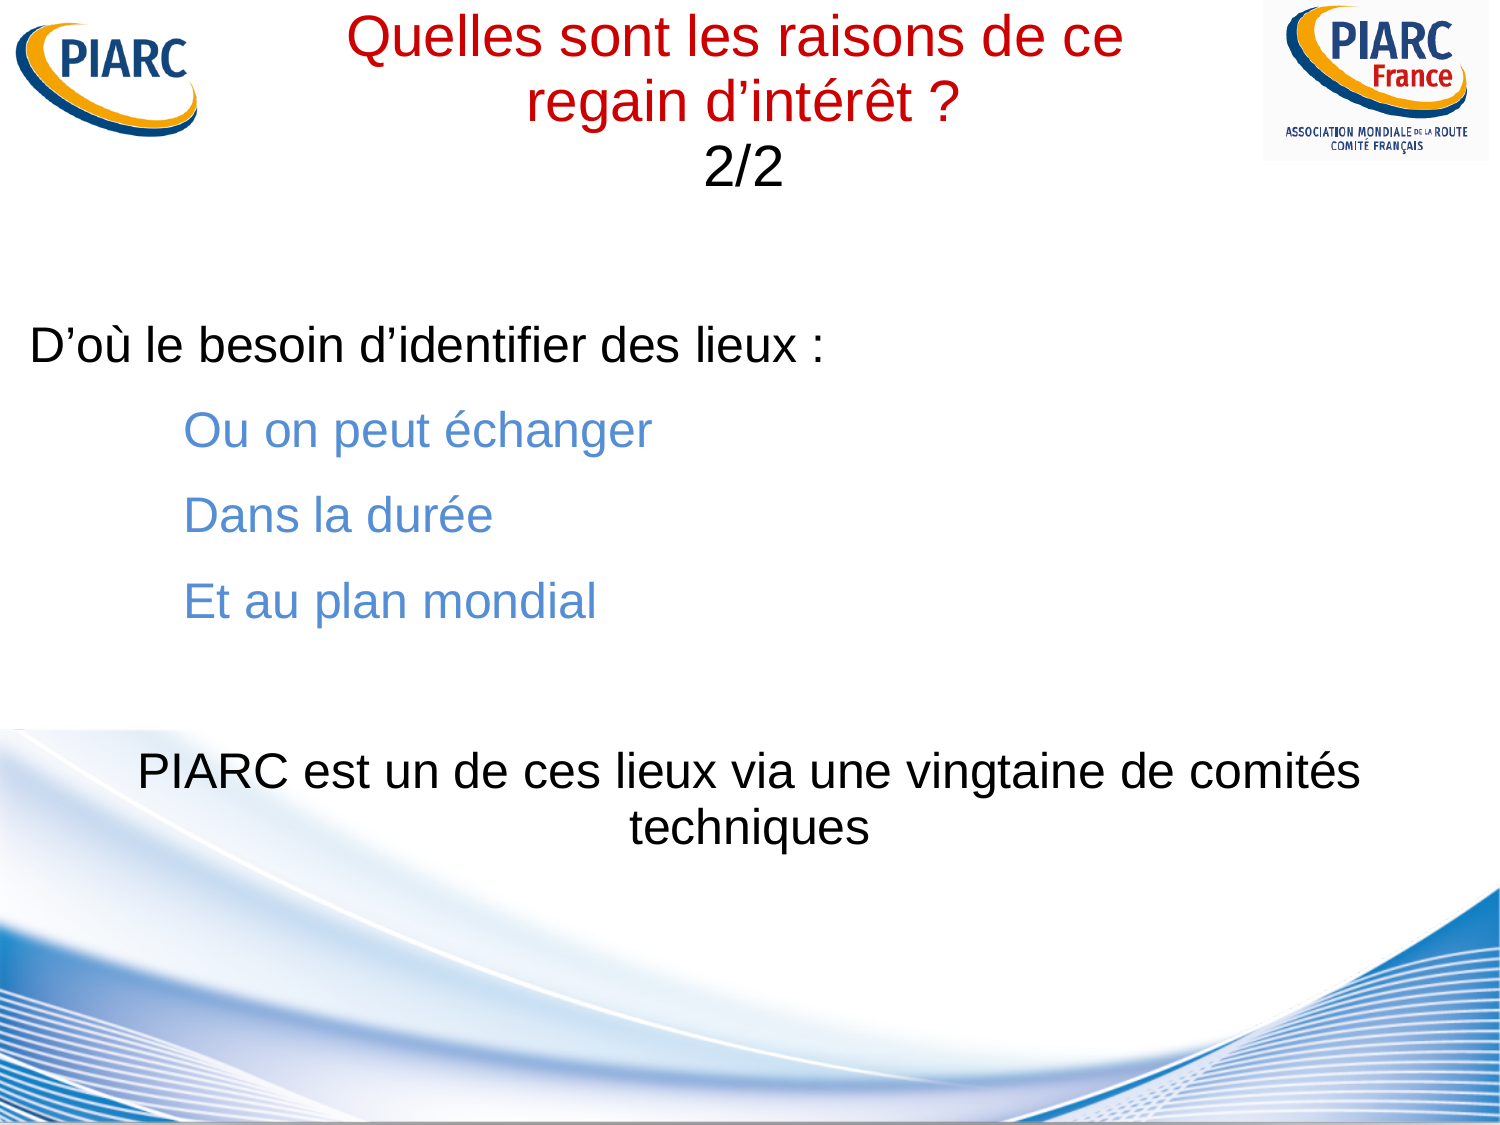

# Quelles sont les raisons de ce regain d’intérêt ? 2/2
D’où le besoin d’identifier des lieux :
 Ou on peut échanger
 Dans la durée
 Et au plan mondial
PIARC est un de ces lieux via une vingtaine de comités techniques